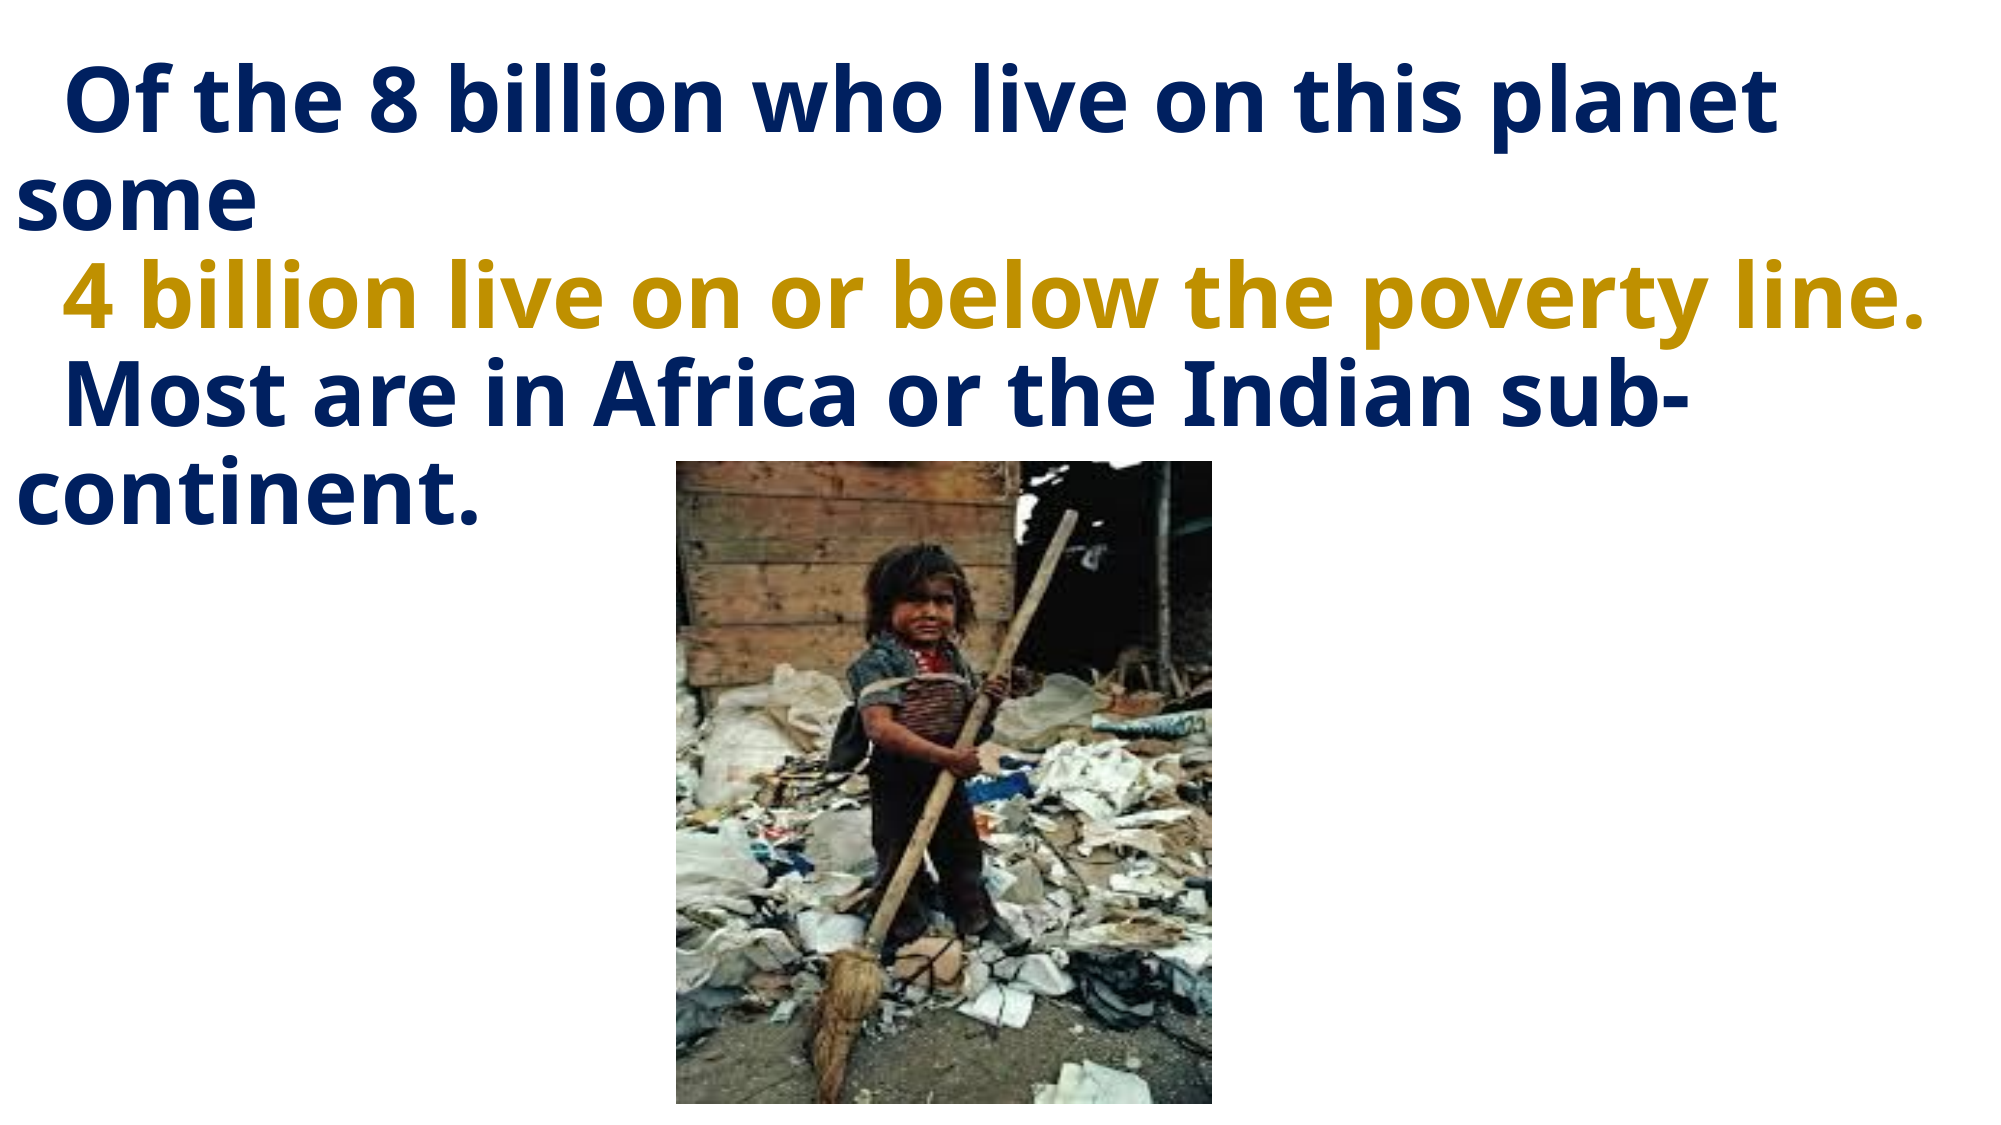

# Of the 8 billion who live on this planet some 4 billion live on or below the poverty line. Most are in Africa or the Indian sub-continent.